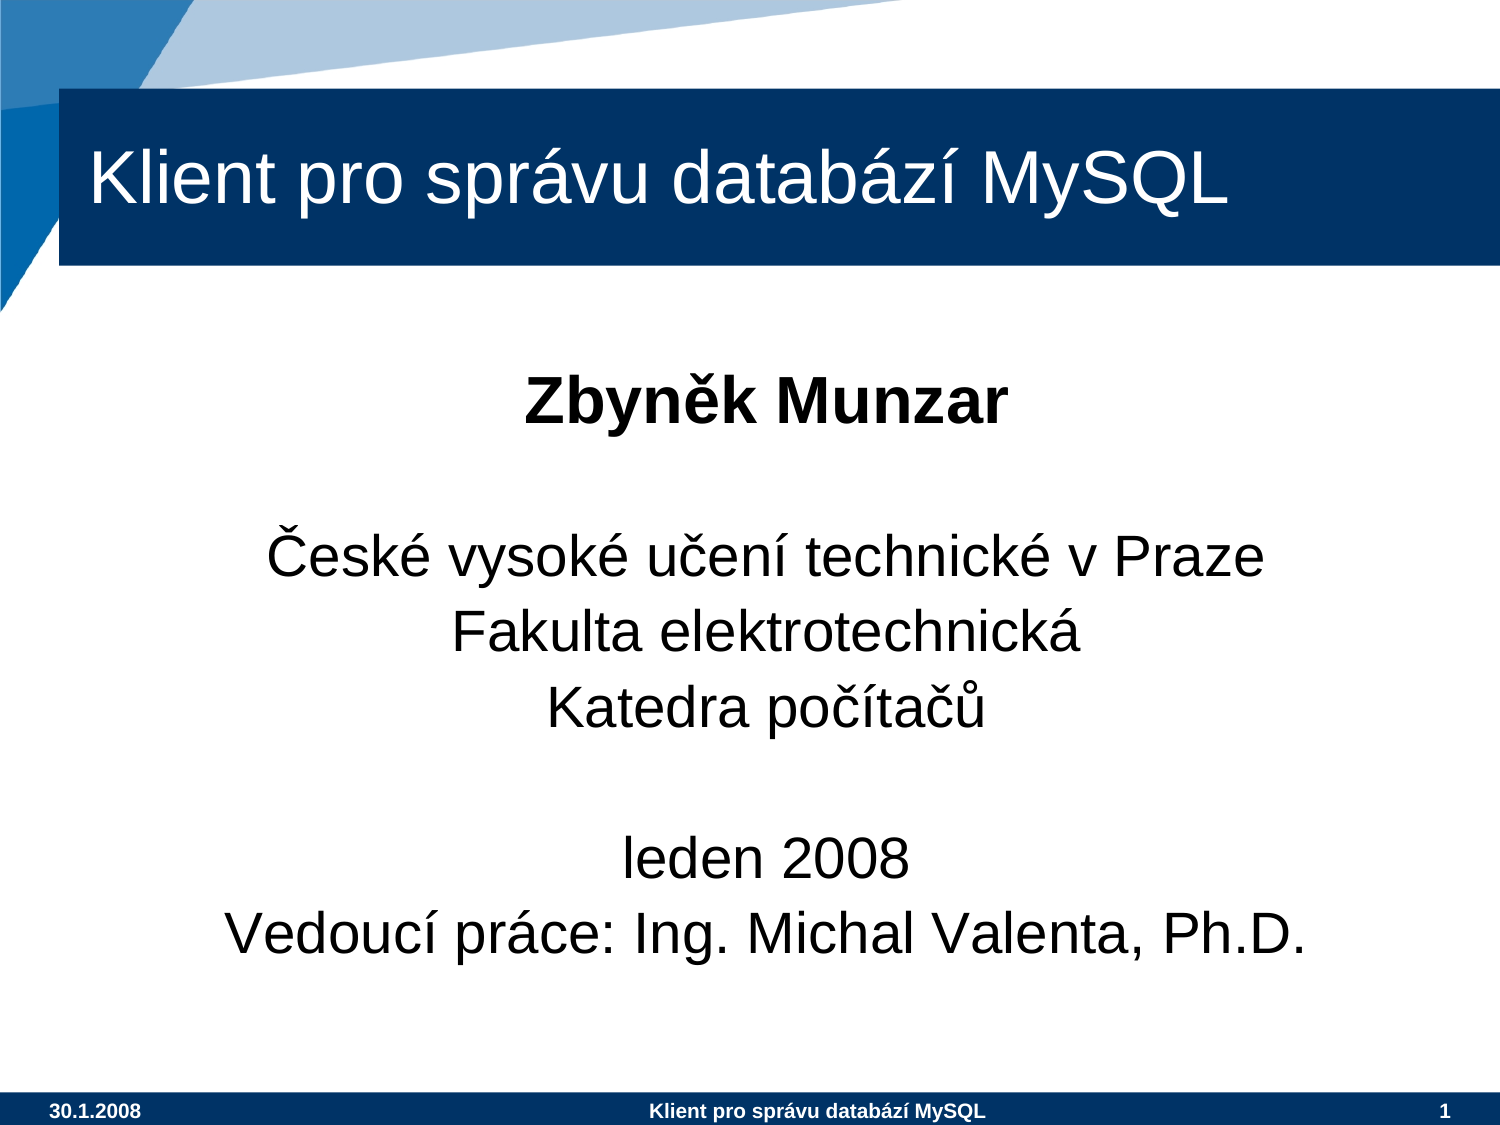

# Klient pro správu databází MySQL
Zbyněk Munzar
České vysoké učení technické v Praze
Fakulta elektrotechnická
Katedra počítačů
leden 2008
Vedoucí práce: Ing. Michal Valenta, Ph.D.